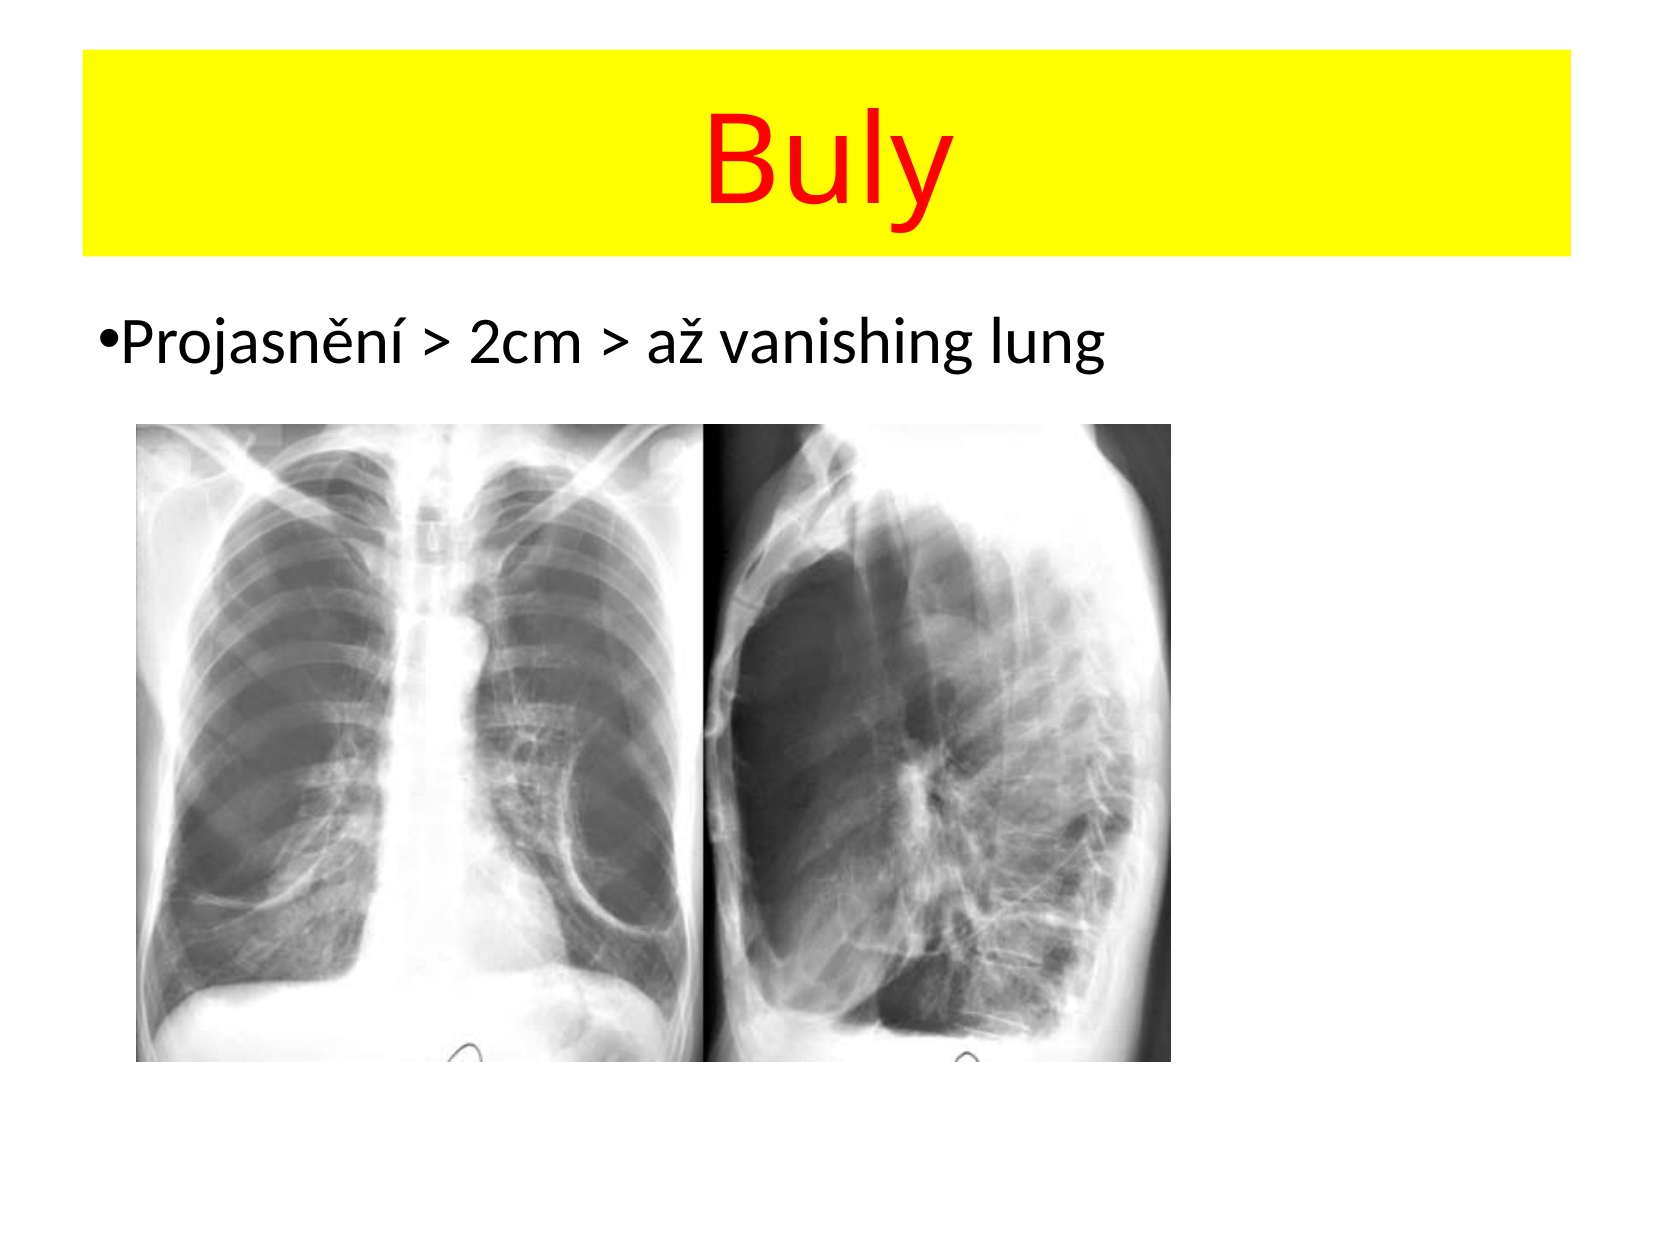

# Buly
Projasnění > 2cm > až vanishing lung